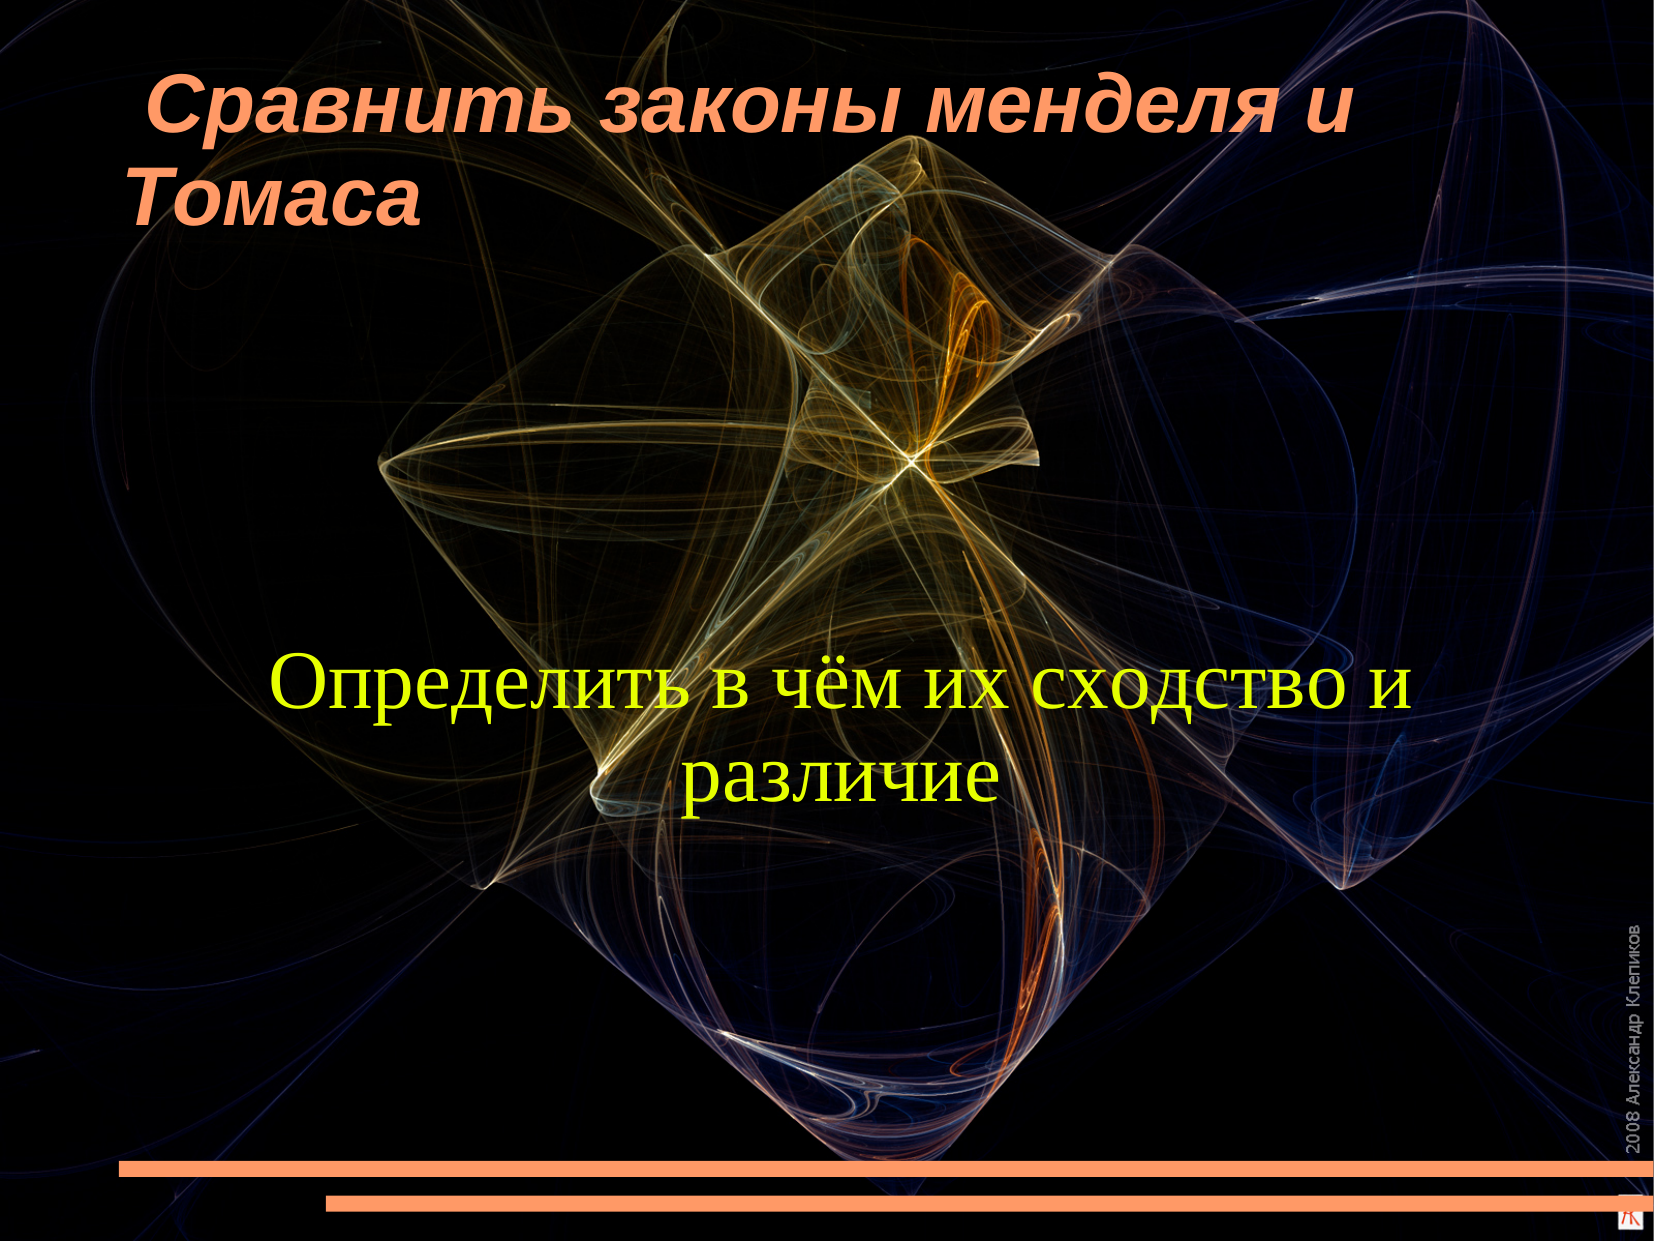

# Сравнить законы менделя и Томаса
Определить в чём их сходство и различие